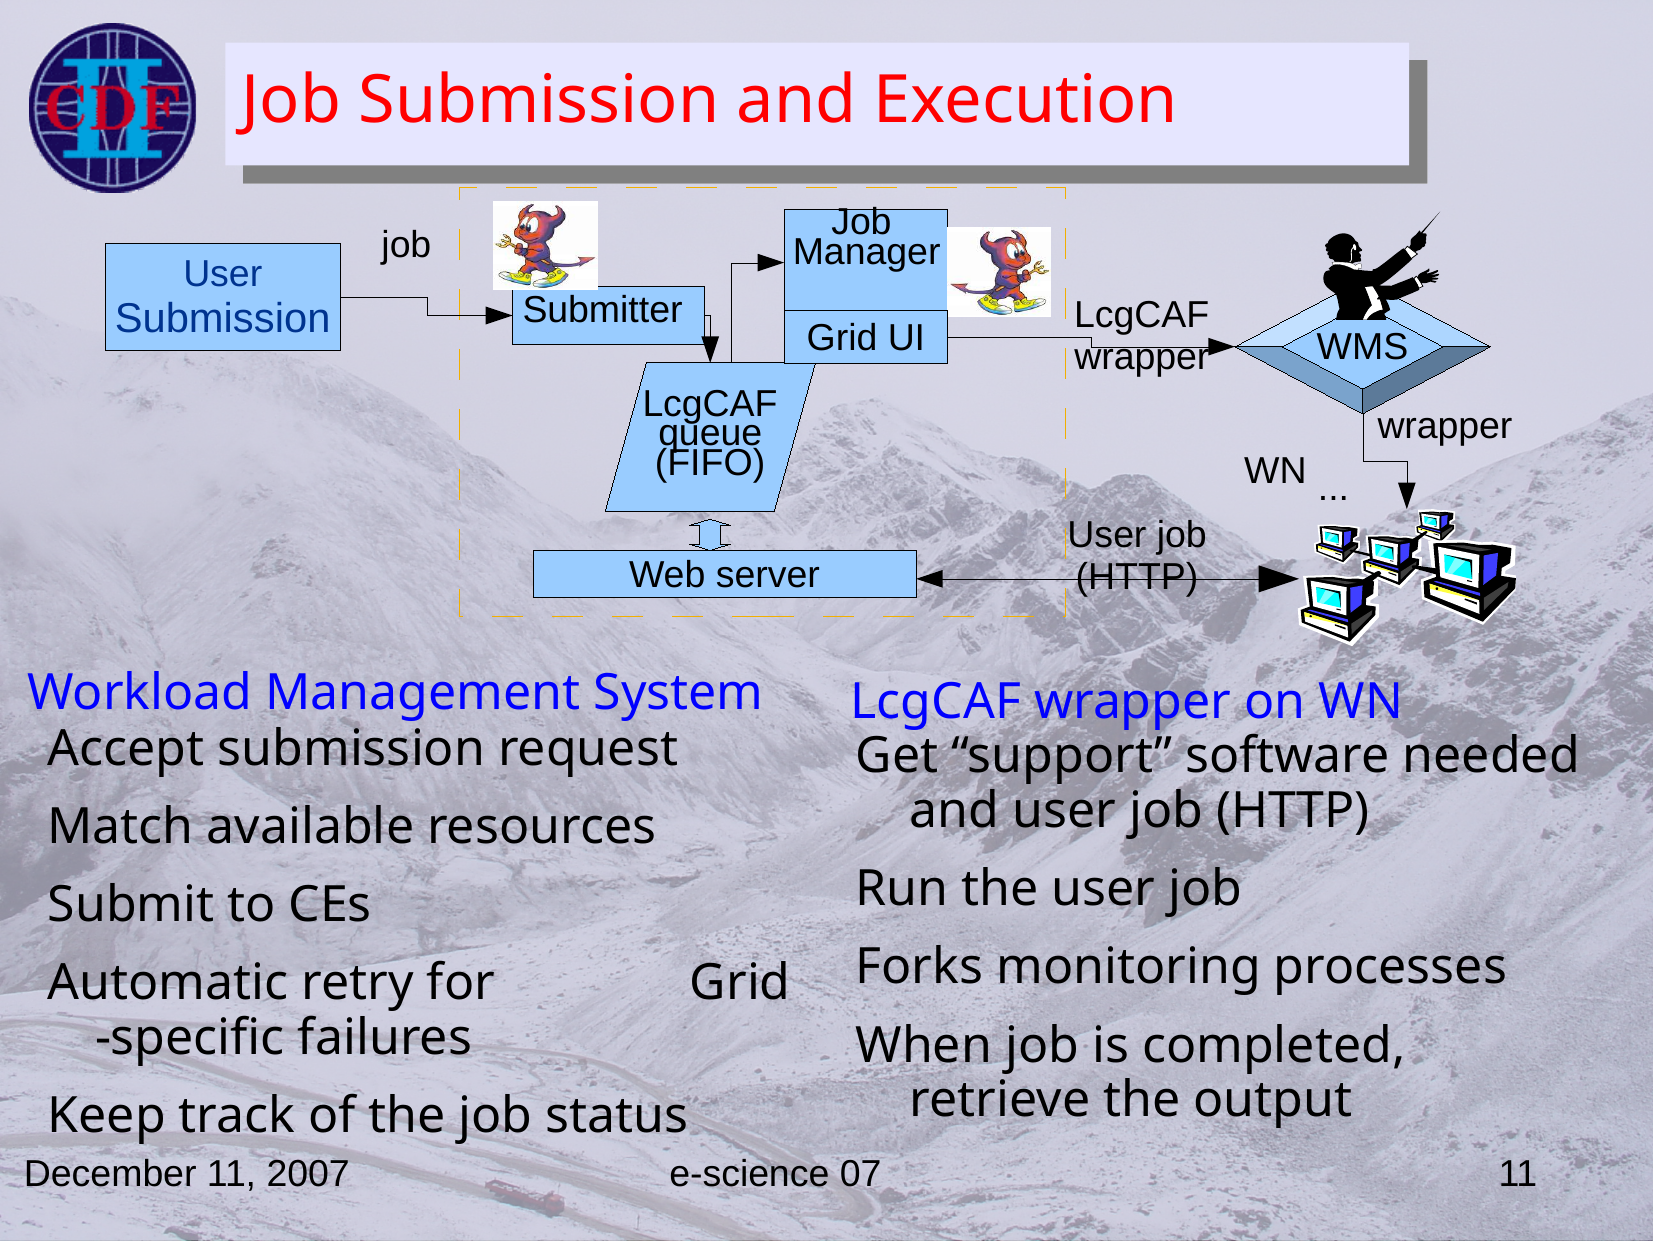

Job Submission and Execution
Job
Manager
job
User
Submission
WMS
Submitter
LcgCAF
wrapper
Grid UI
LcgCAF
queue
(FIFO)
wrapper
WN
...
User job
(HTTP)
Web server
# Workload Management System
Accept submission request
Match available resources
Submit to CEs
Automatic retry for Grid -specific failures
Keep track of the job status
LcgCAF wrapper on WN
Get “support” software needed and user job (HTTP)
Run the user job
Forks monitoring processes
When job is completed,
retrieve the output
December 11, 2007
11
e-science 07
December 11, 2007